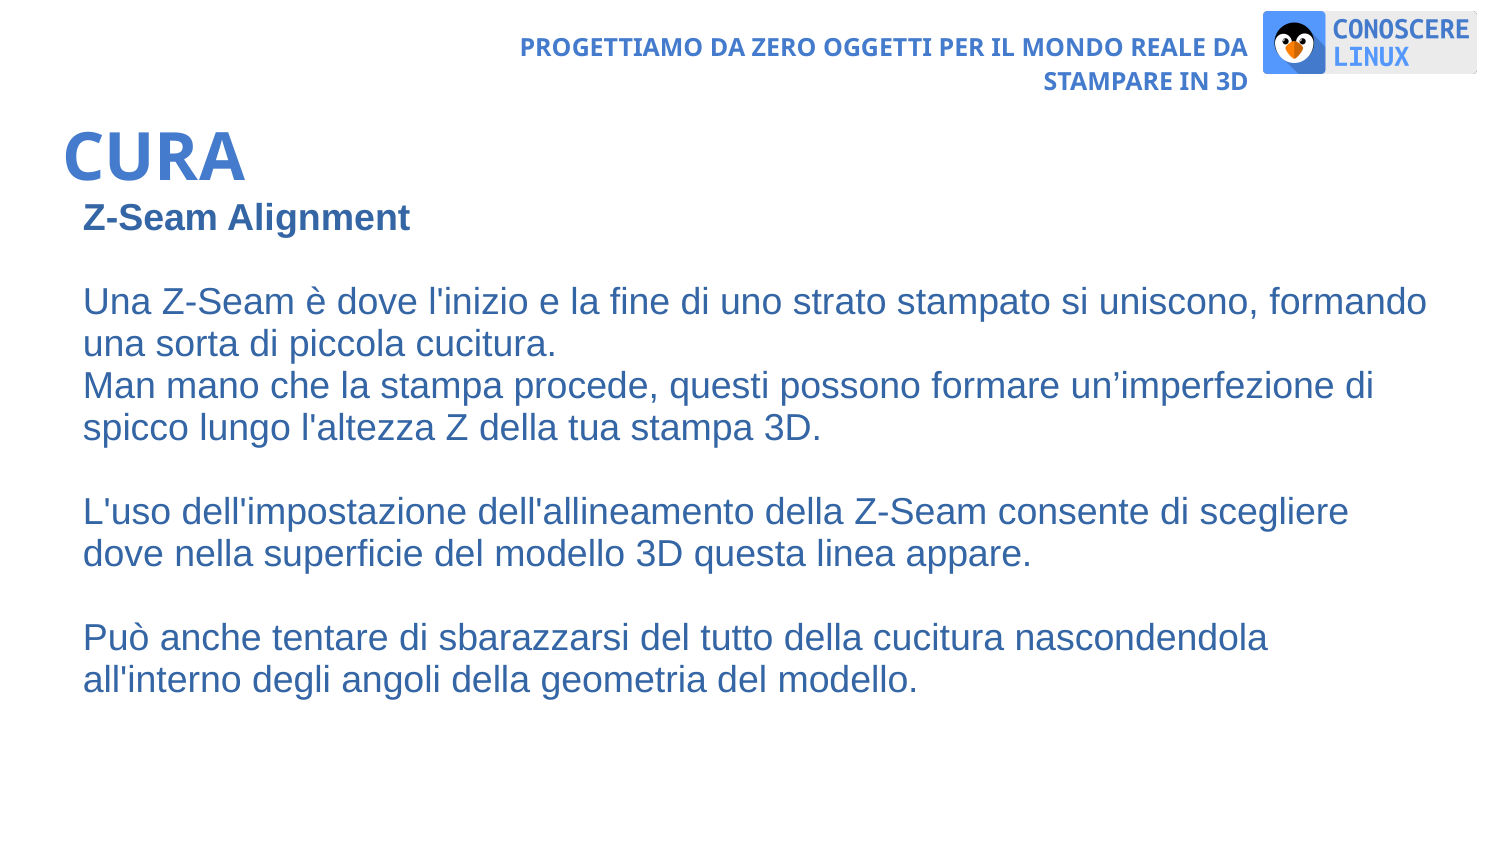

PROGETTIAMO DA ZERO OGGETTI PER IL MONDO REALE DA STAMPARE IN 3D
CURA
Z-Seam Alignment
Una Z-Seam è dove l'inizio e la fine di uno strato stampato si uniscono, formando una sorta di piccola cucitura.
Man mano che la stampa procede, questi possono formare un’imperfezione di spicco lungo l'altezza Z della tua stampa 3D.
L'uso dell'impostazione dell'allineamento della Z-Seam consente di scegliere dove nella superficie del modello 3D questa linea appare.
Può anche tentare di sbarazzarsi del tutto della cucitura nascondendola all'interno degli angoli della geometria del modello.